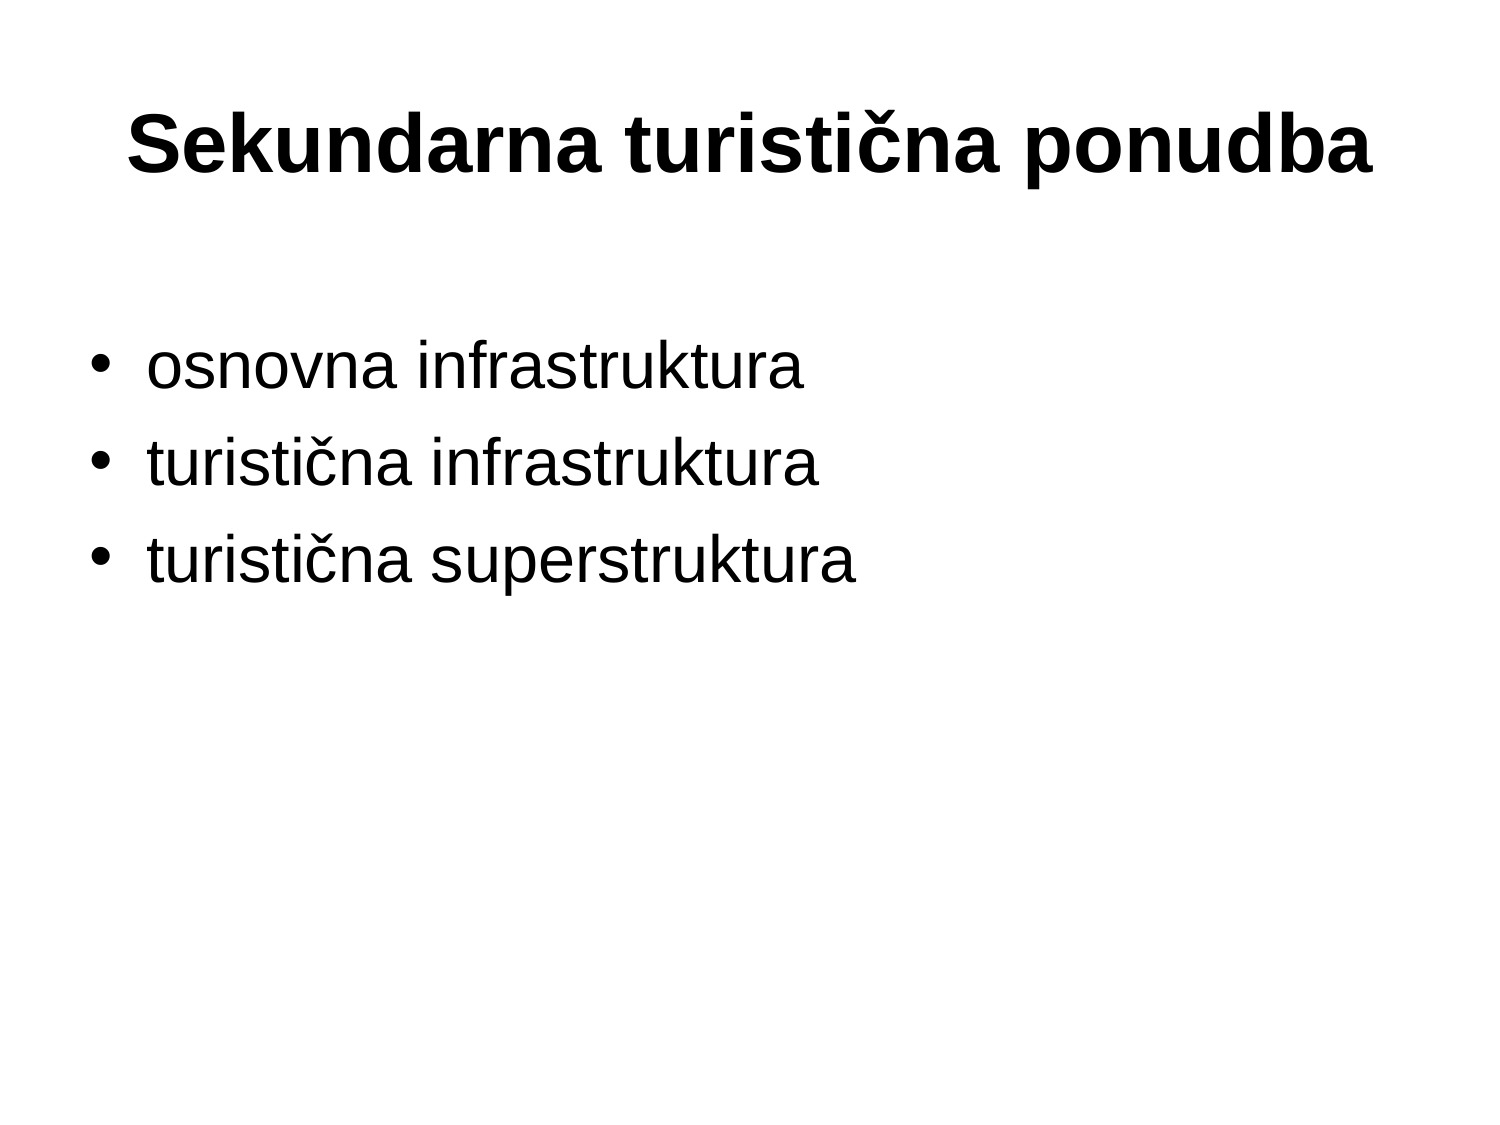

# Sekundarna turistična ponudba
osnovna infrastruktura
turistična infrastruktura
turistična superstruktura